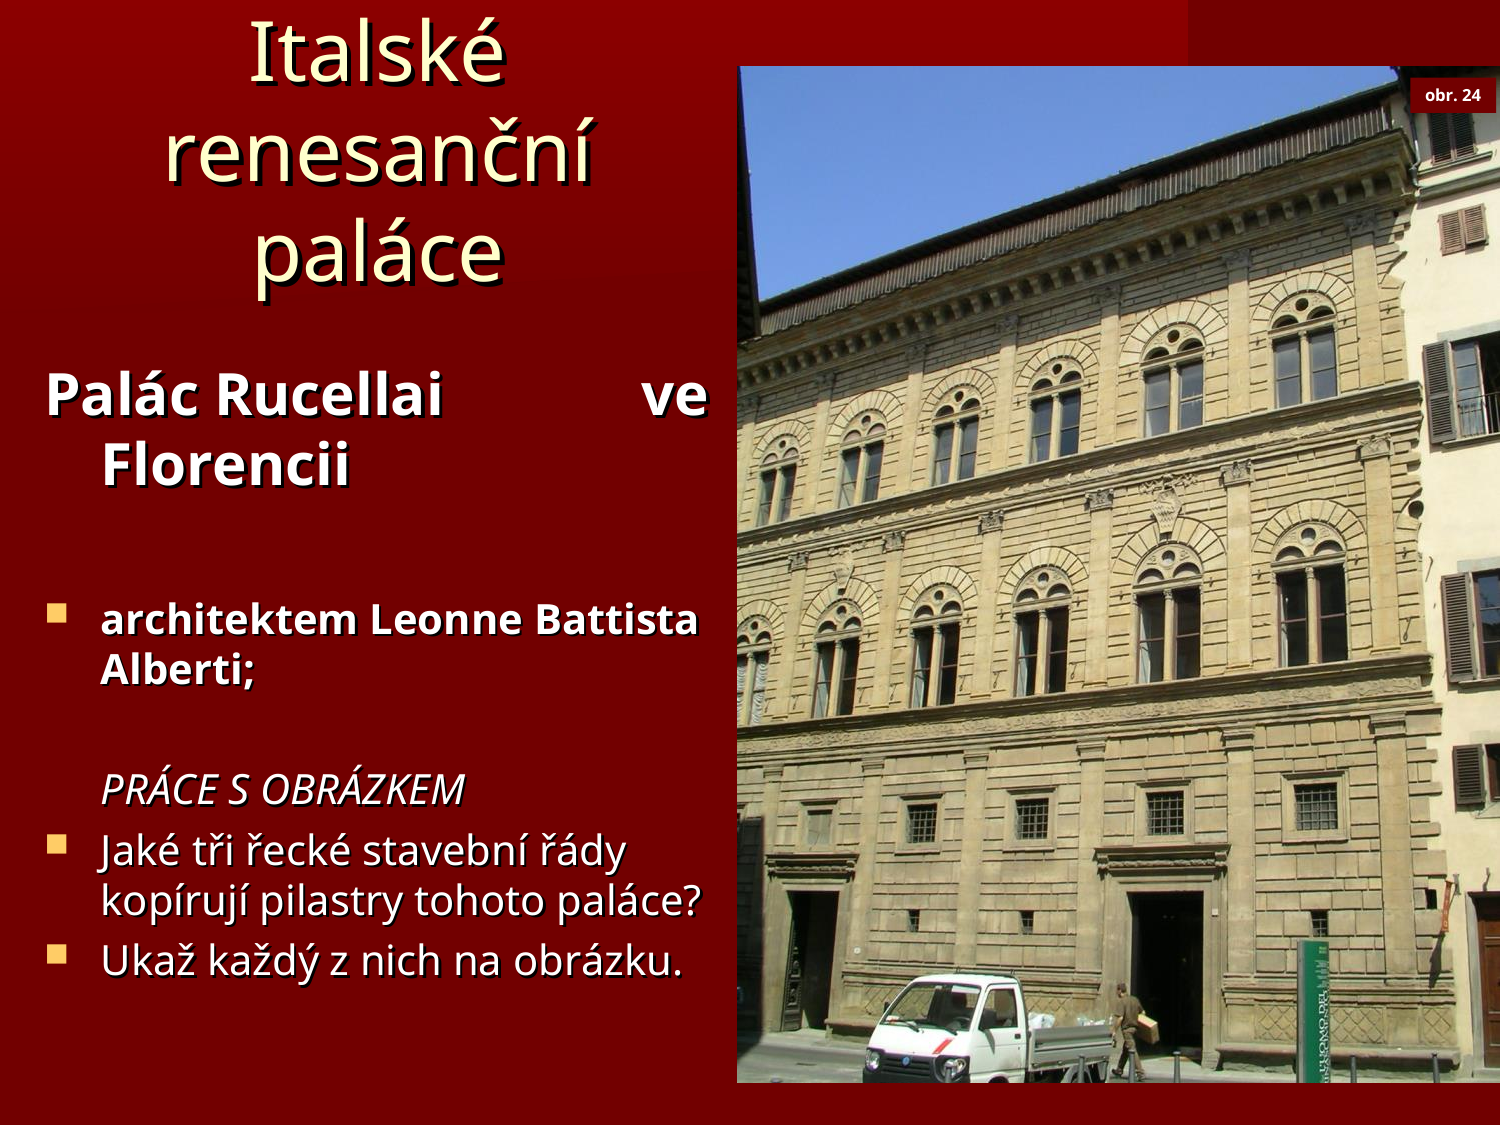

# Italské renesanční paláce
obr. 24
Palác Rucellai ve Florencii
architektem Leonne Battista Alberti;
	PRÁCE S OBRÁZKEM
Jaké tři řecké stavební řády kopírují pilastry tohoto paláce?
Ukaž každý z nich na obrázku.